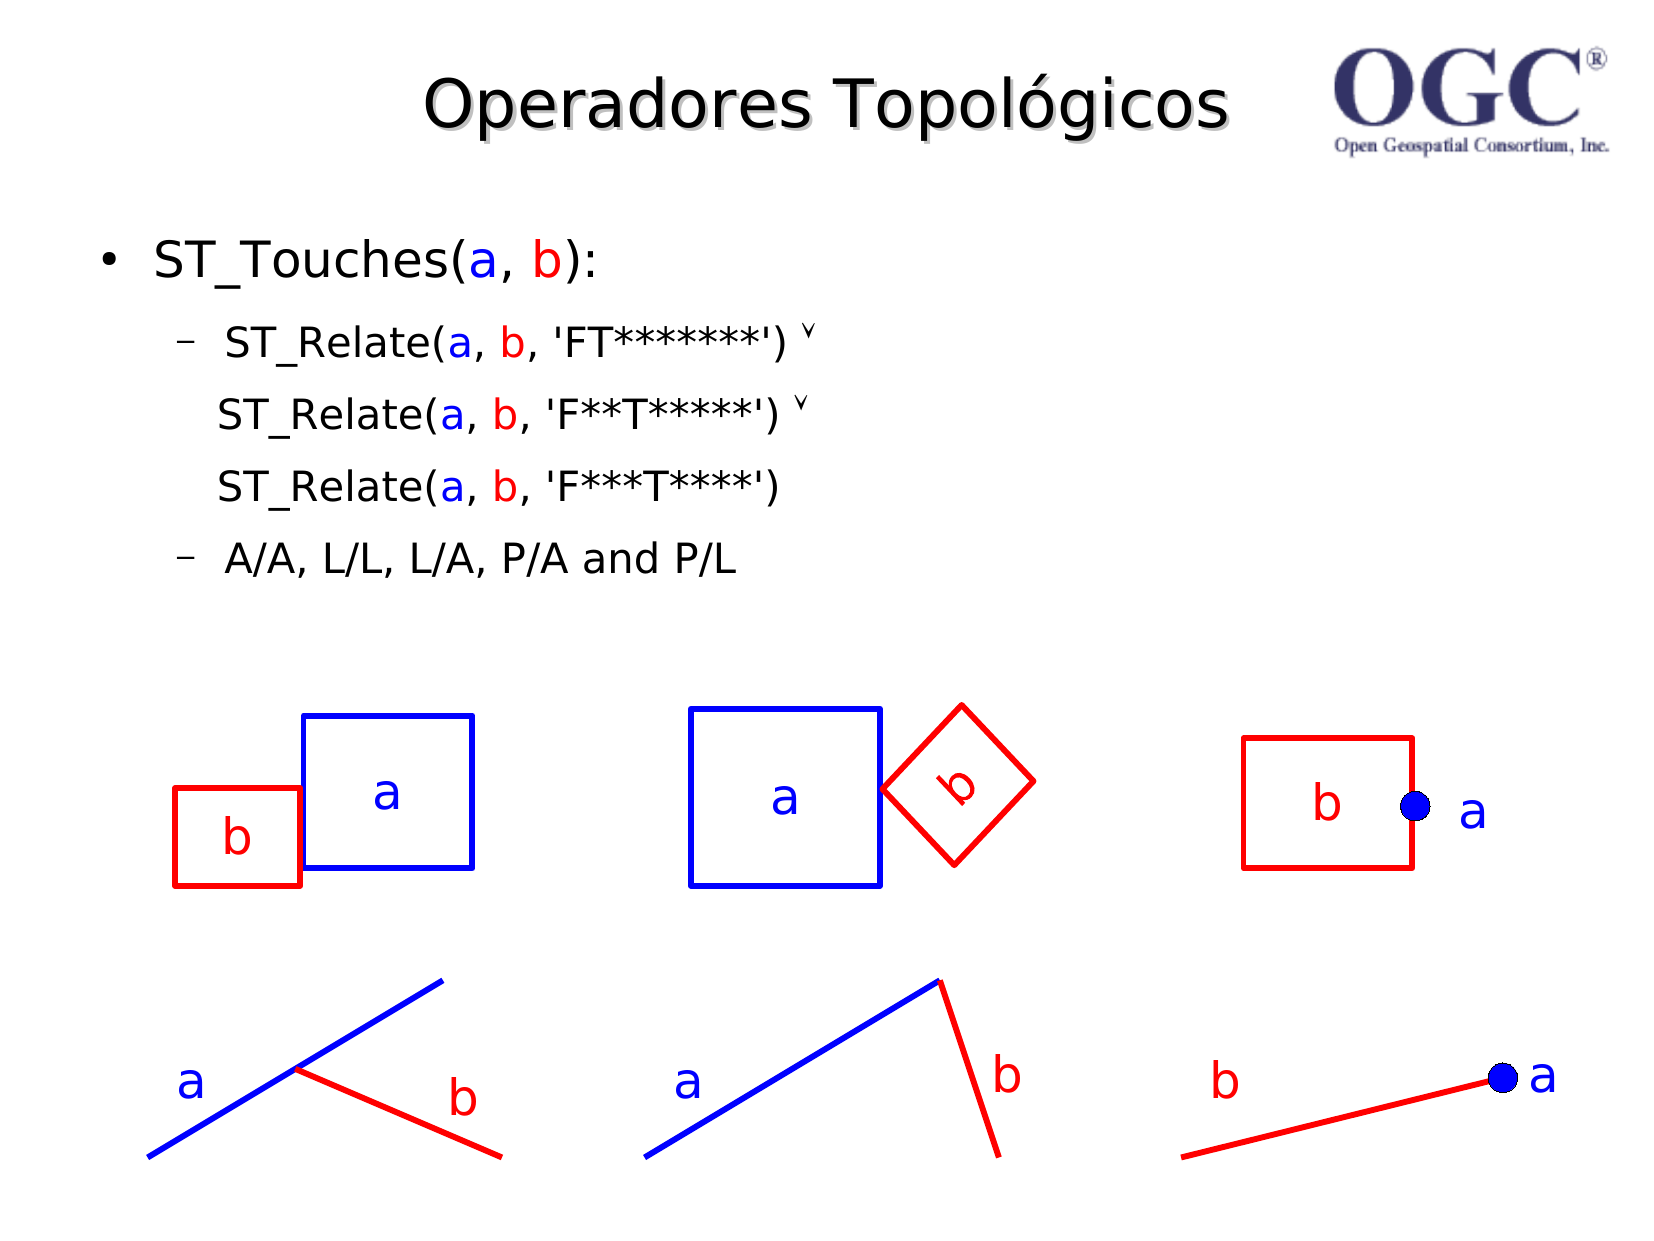

# Operadores Topológicos
ST_Touches(a, b):
ST_Relate(a, b, 'FT*******') 
 ST_Relate(a, b, 'F**T*****') 
 ST_Relate(a, b, 'F***T****')
A/A, L/L, L/A, P/A and P/L
a
b
a
b
b
a
a
b
b
a
a
b